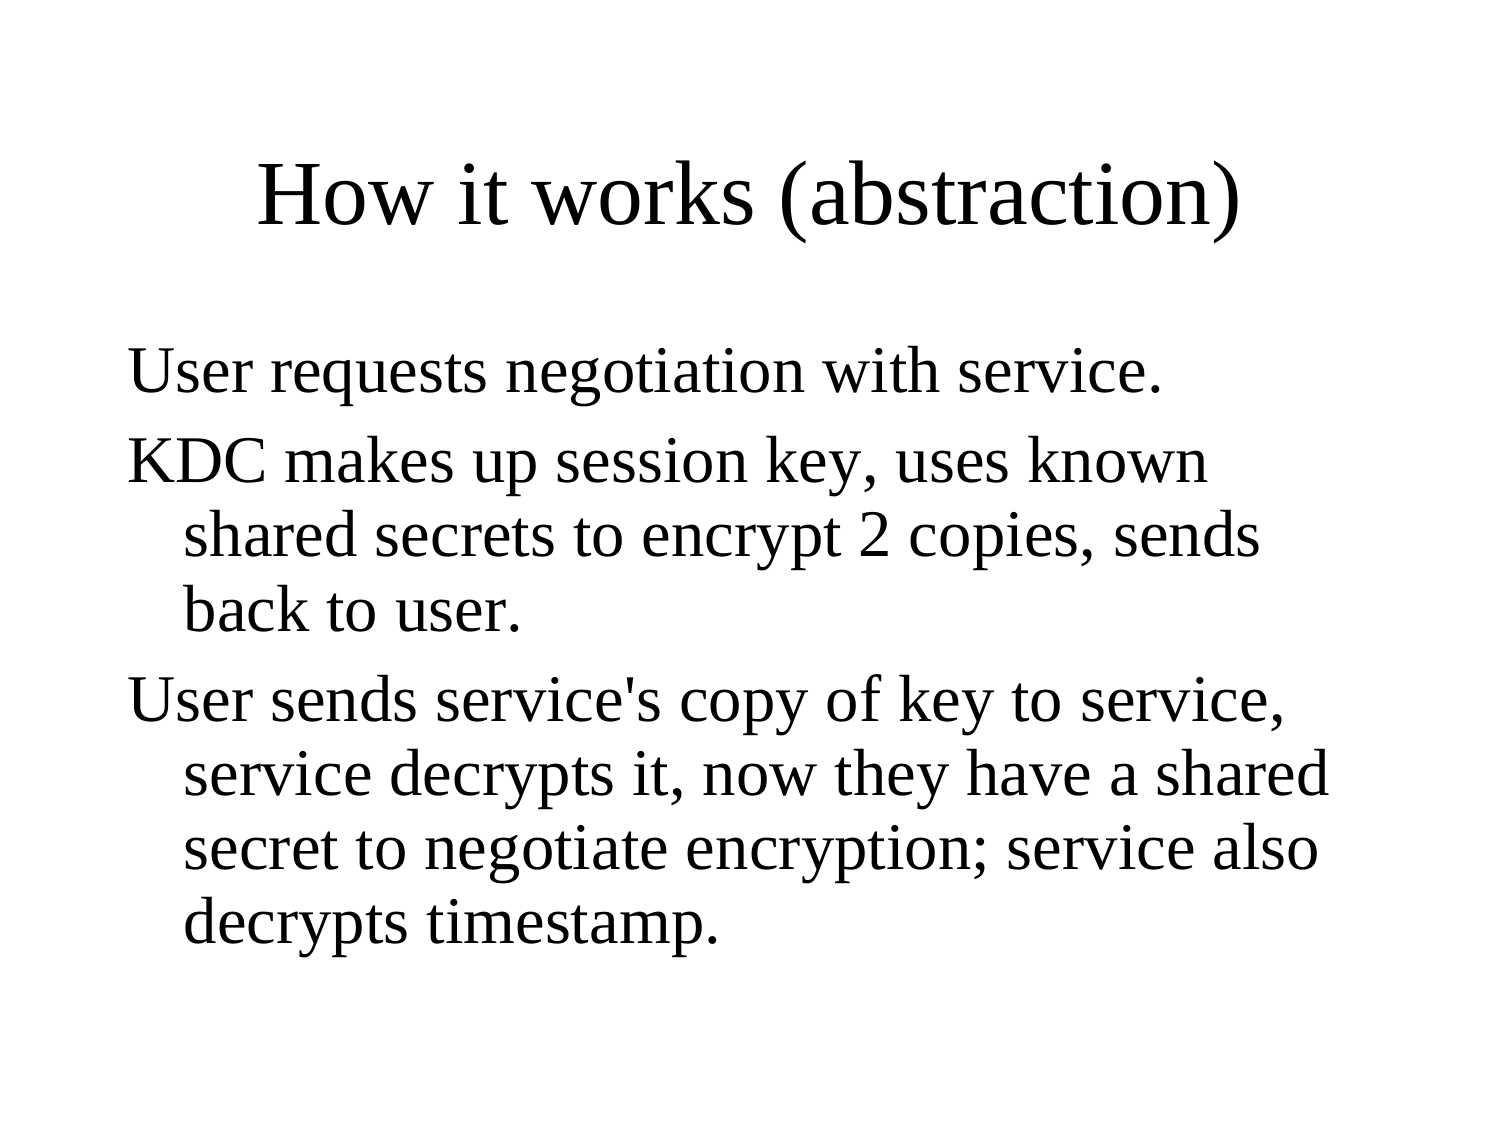

# How it works (abstraction)
User requests negotiation with service.
KDC makes up session key, uses known shared secrets to encrypt 2 copies, sends back to user.
User sends service's copy of key to service, service decrypts it, now they have a shared secret to negotiate encryption; service also decrypts timestamp.